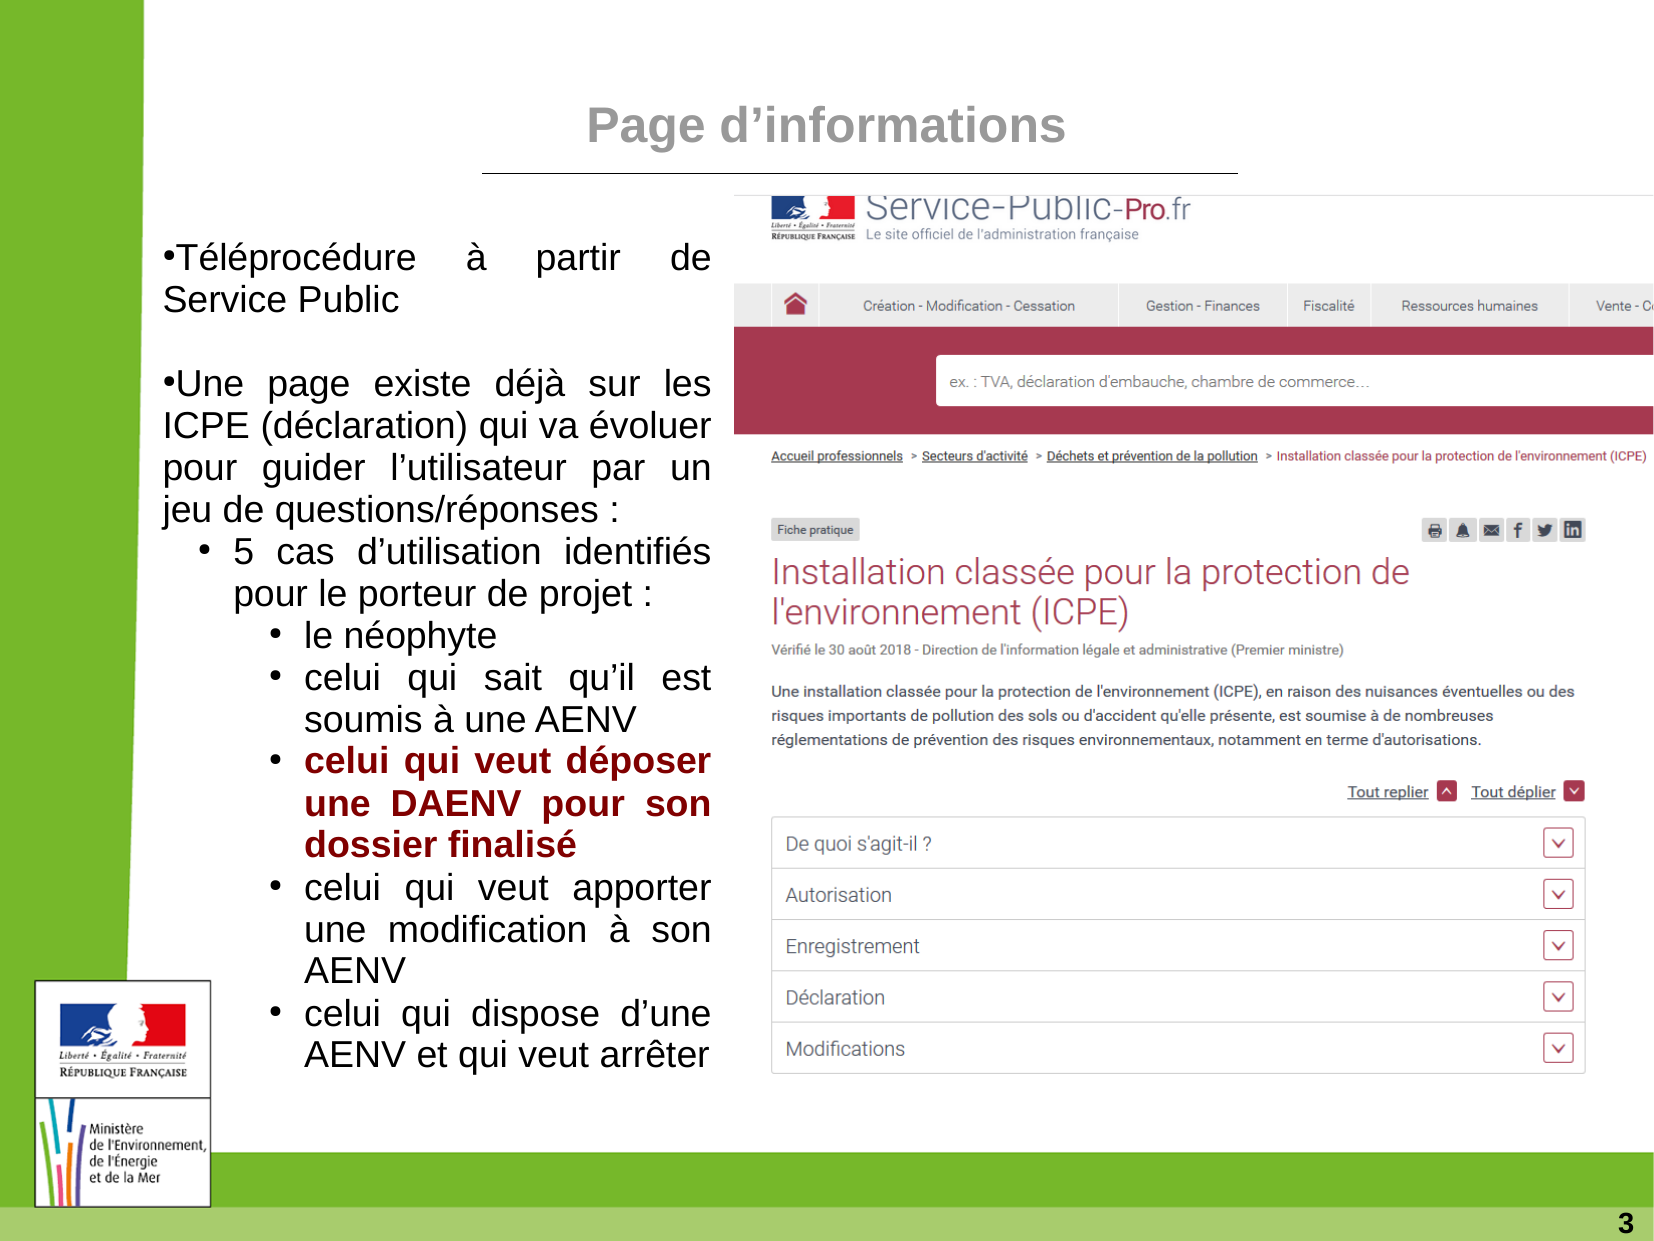

# Page d’informations
Téléprocédure à partir de Service Public
Une page existe déjà sur les ICPE (déclaration) qui va évoluer pour guider l’utilisateur par un jeu de questions/réponses :
5 cas d’utilisation identifiés pour le porteur de projet :
le néophyte
celui qui sait qu’il est soumis à une AENV
celui qui veut déposer une DAENV pour son dossier finalisé
celui qui veut apporter une modification à son AENV
celui qui dispose d’une AENV et qui veut arrêter